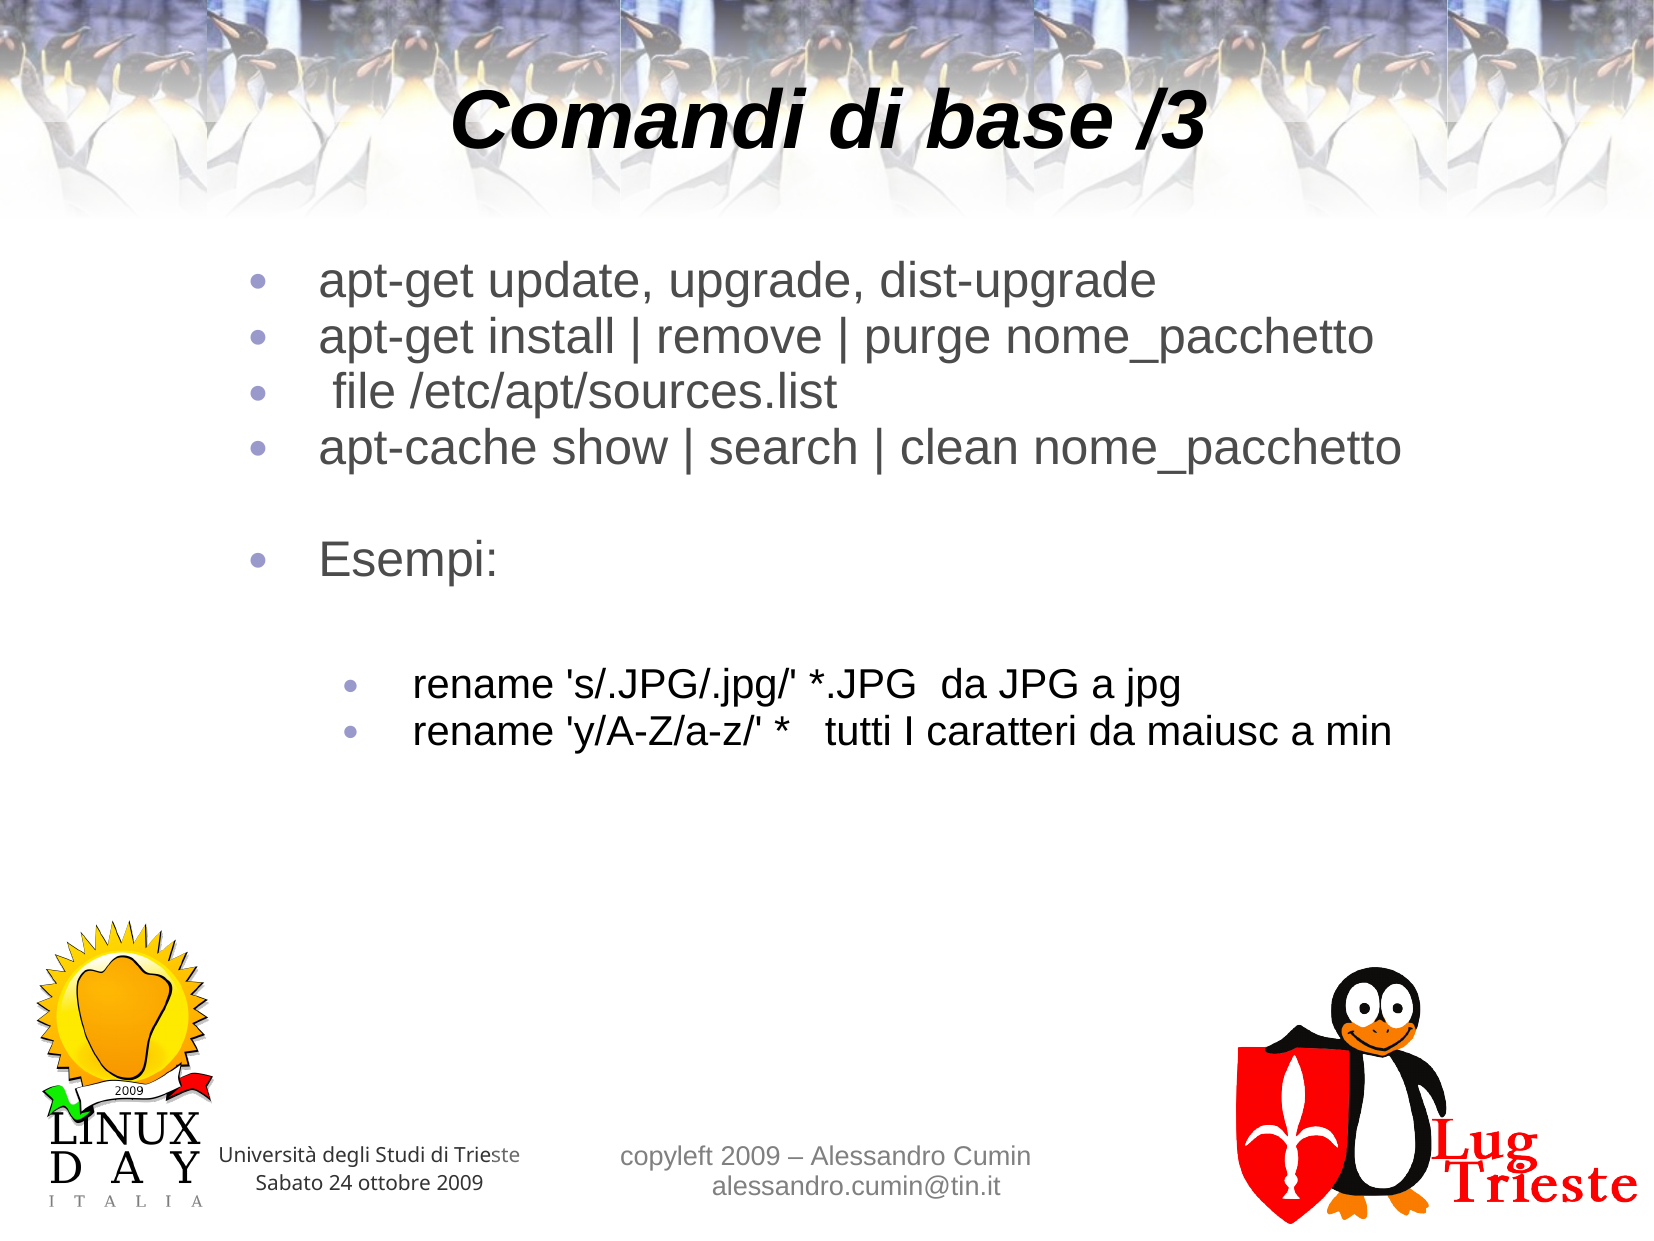

# Comandi di base /3
apt-get update, upgrade, dist-upgrade
apt-get install | remove | purge nome_pacchetto
 file /etc/apt/sources.list
apt-cache show | search | clean nome_pacchetto
Esempi:
rename 's/.JPG/.jpg/' *.JPG da JPG a jpg
rename 'y/A-Z/a-z/' * tutti I caratteri da maiusc a min